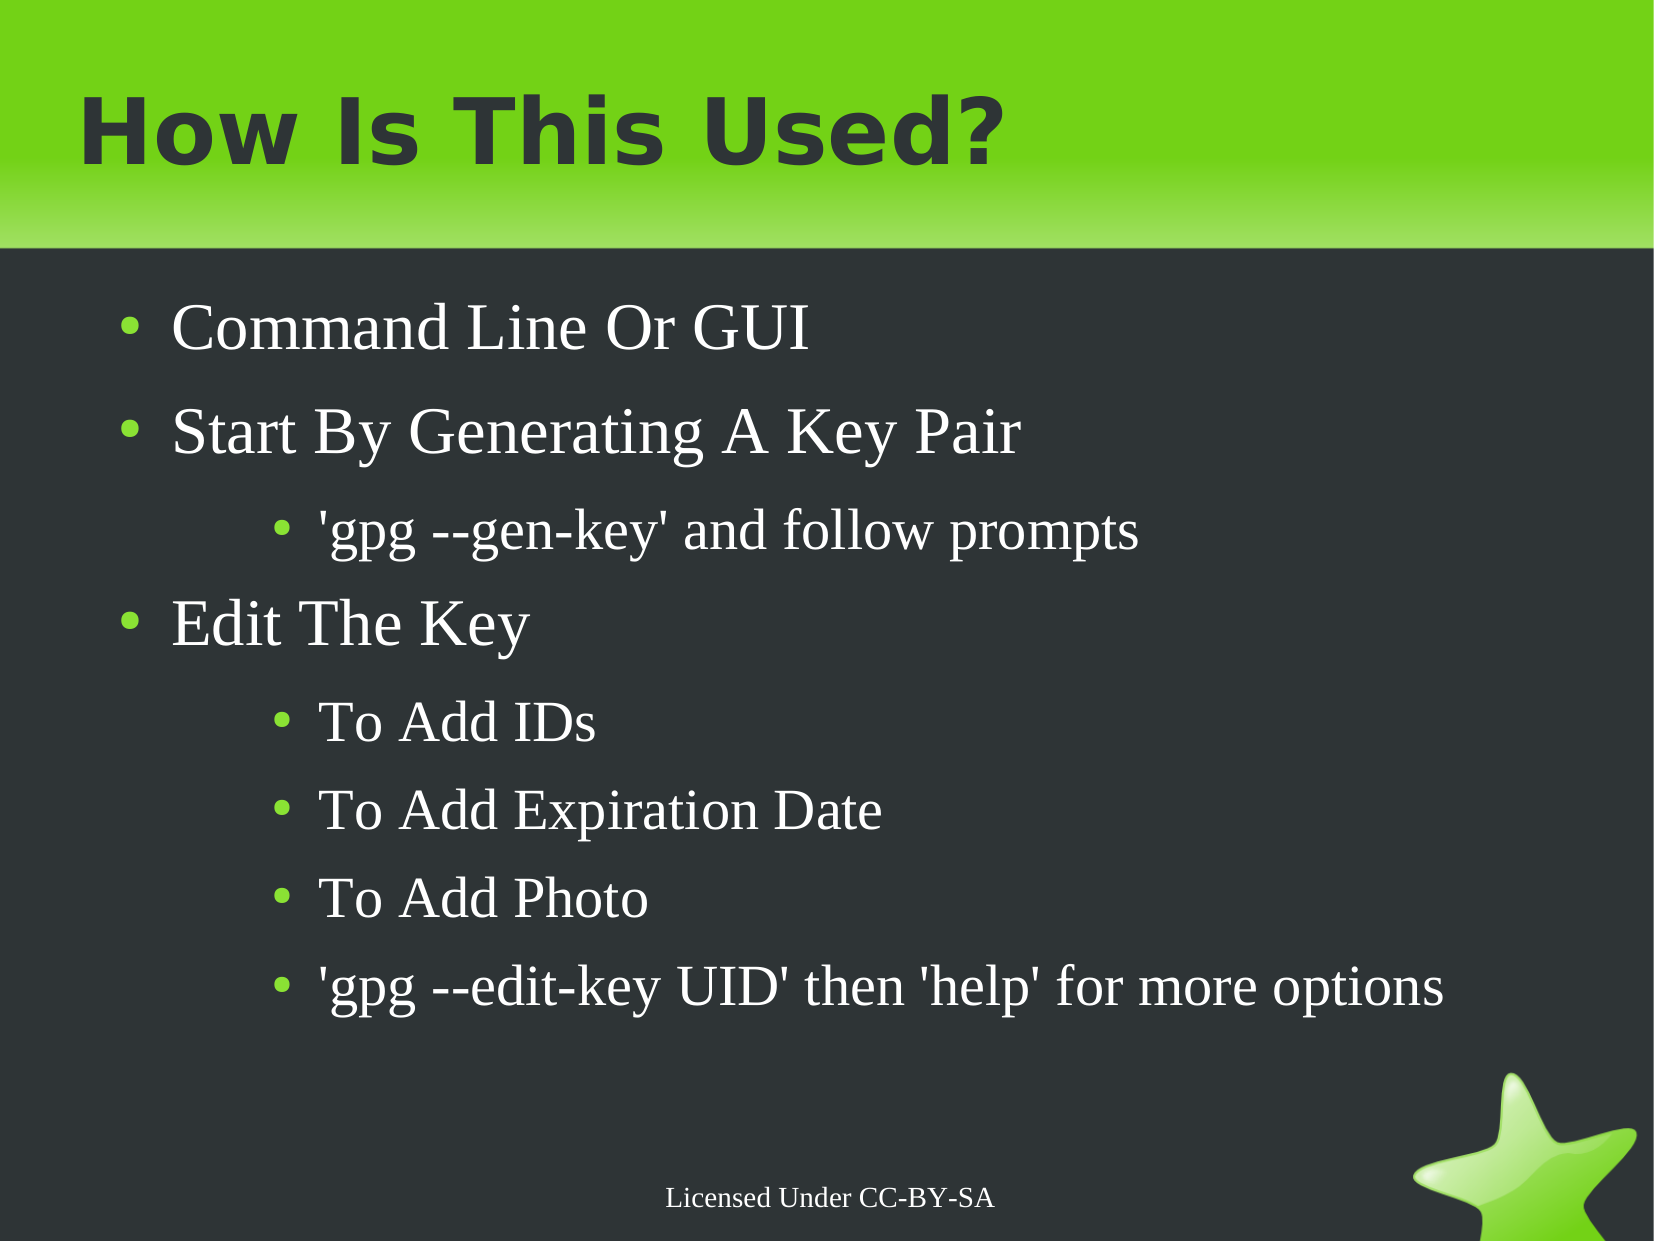

# How Is This Used?
Command Line Or GUI
Start By Generating A Key Pair
'gpg --gen-key' and follow prompts
Edit The Key
To Add IDs
To Add Expiration Date
To Add Photo
'gpg --edit-key UID' then 'help' for more options
Licensed Under CC-BY-SA